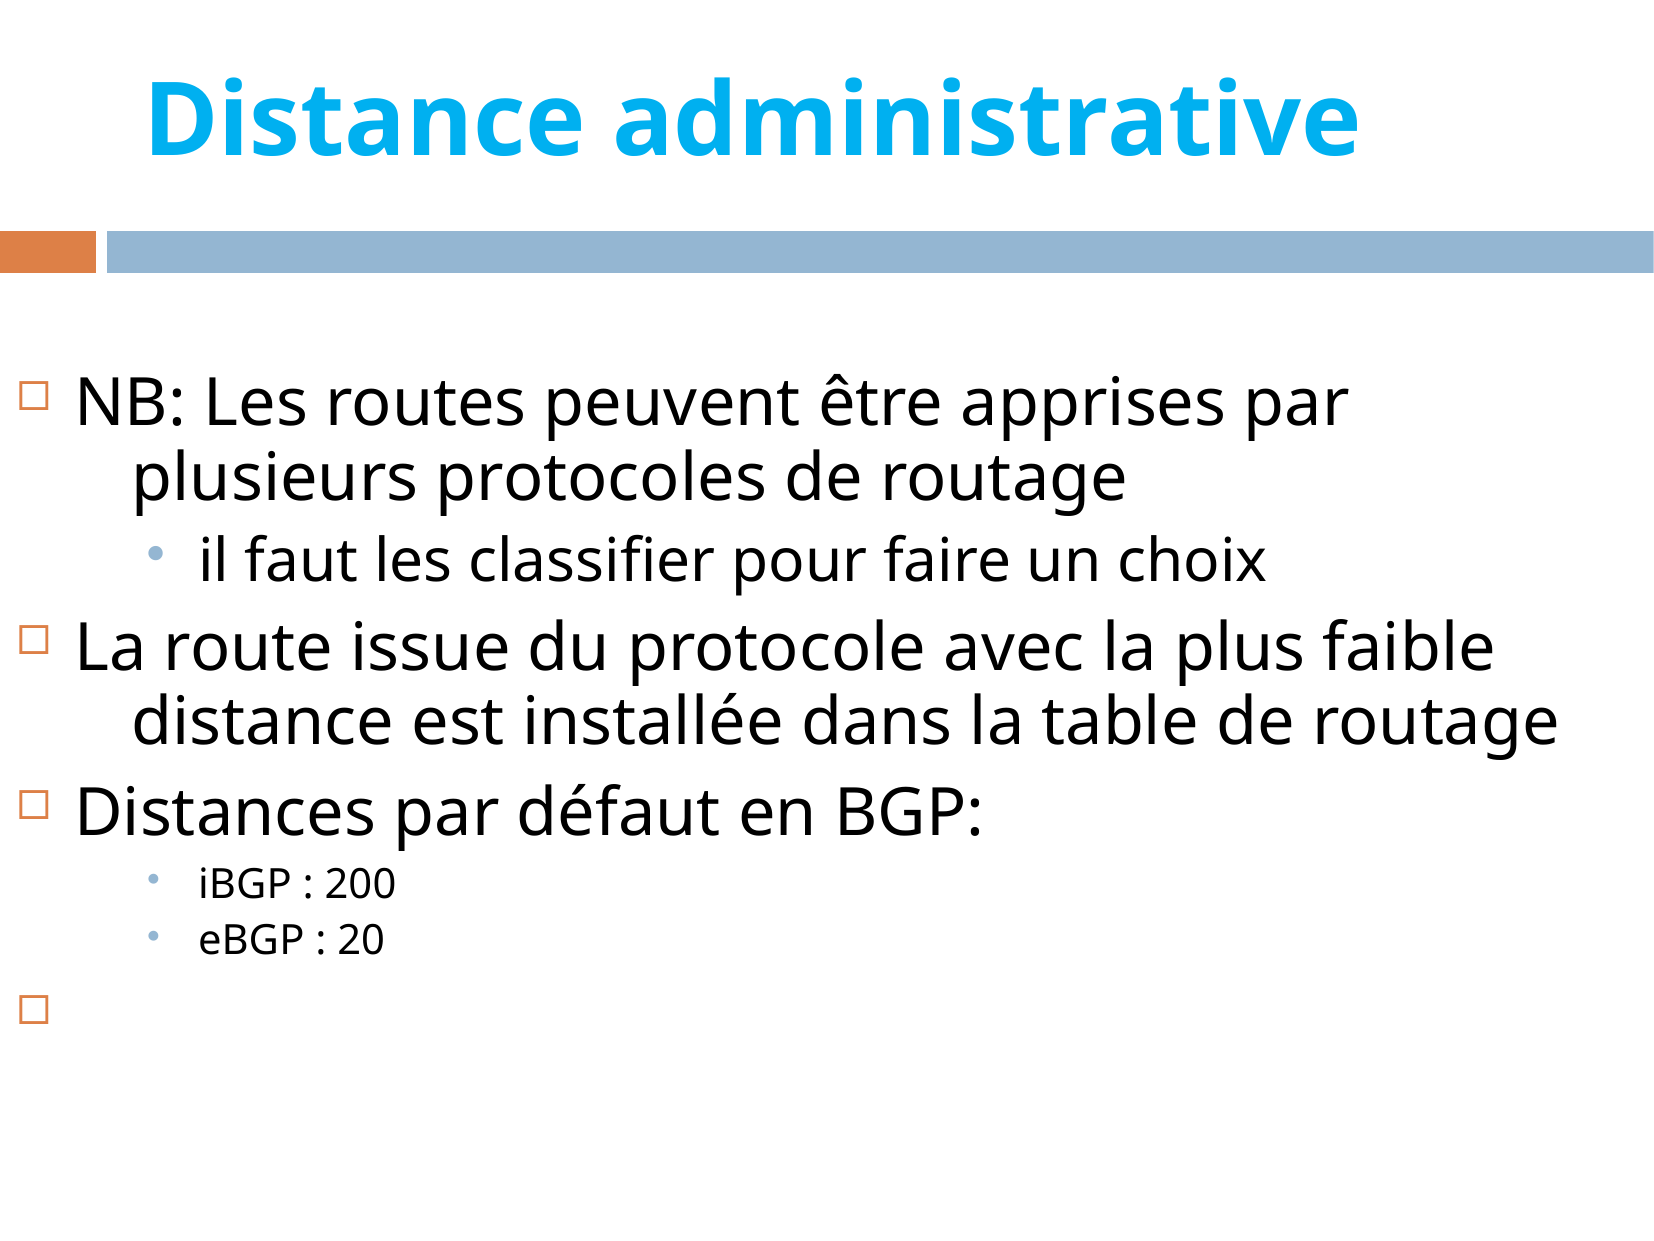

# Distance administrative
NB: Les routes peuvent être apprises par plusieurs protocoles de routage
il faut les classifier pour faire un choix
La route issue du protocole avec la plus faible distance est installée dans la table de routage
Distances par défaut en BGP:
iBGP : 200
eBGP : 20